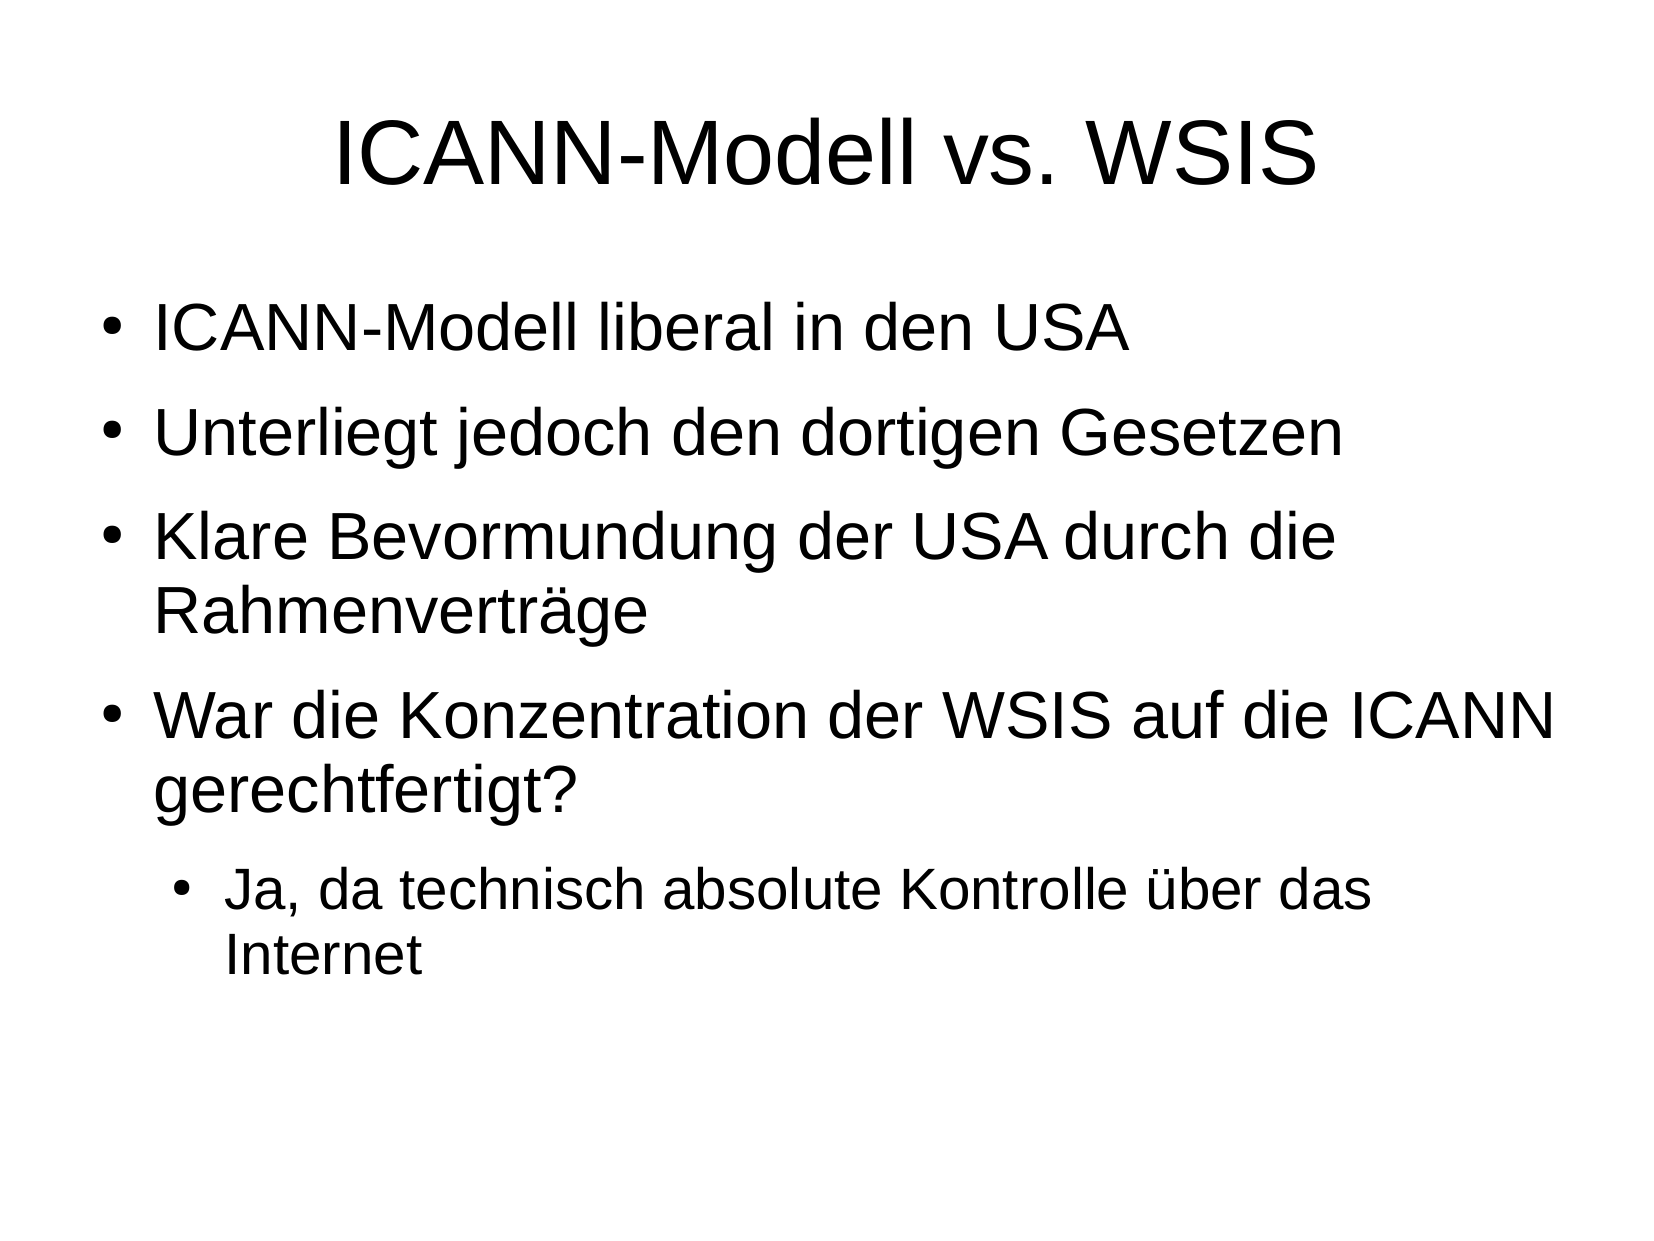

# ICANN-Modell vs. WSIS
ICANN-Modell liberal in den USA
Unterliegt jedoch den dortigen Gesetzen
Klare Bevormundung der USA durch die Rahmenverträge
War die Konzentration der WSIS auf die ICANN gerechtfertigt?
Ja, da technisch absolute Kontrolle über das Internet